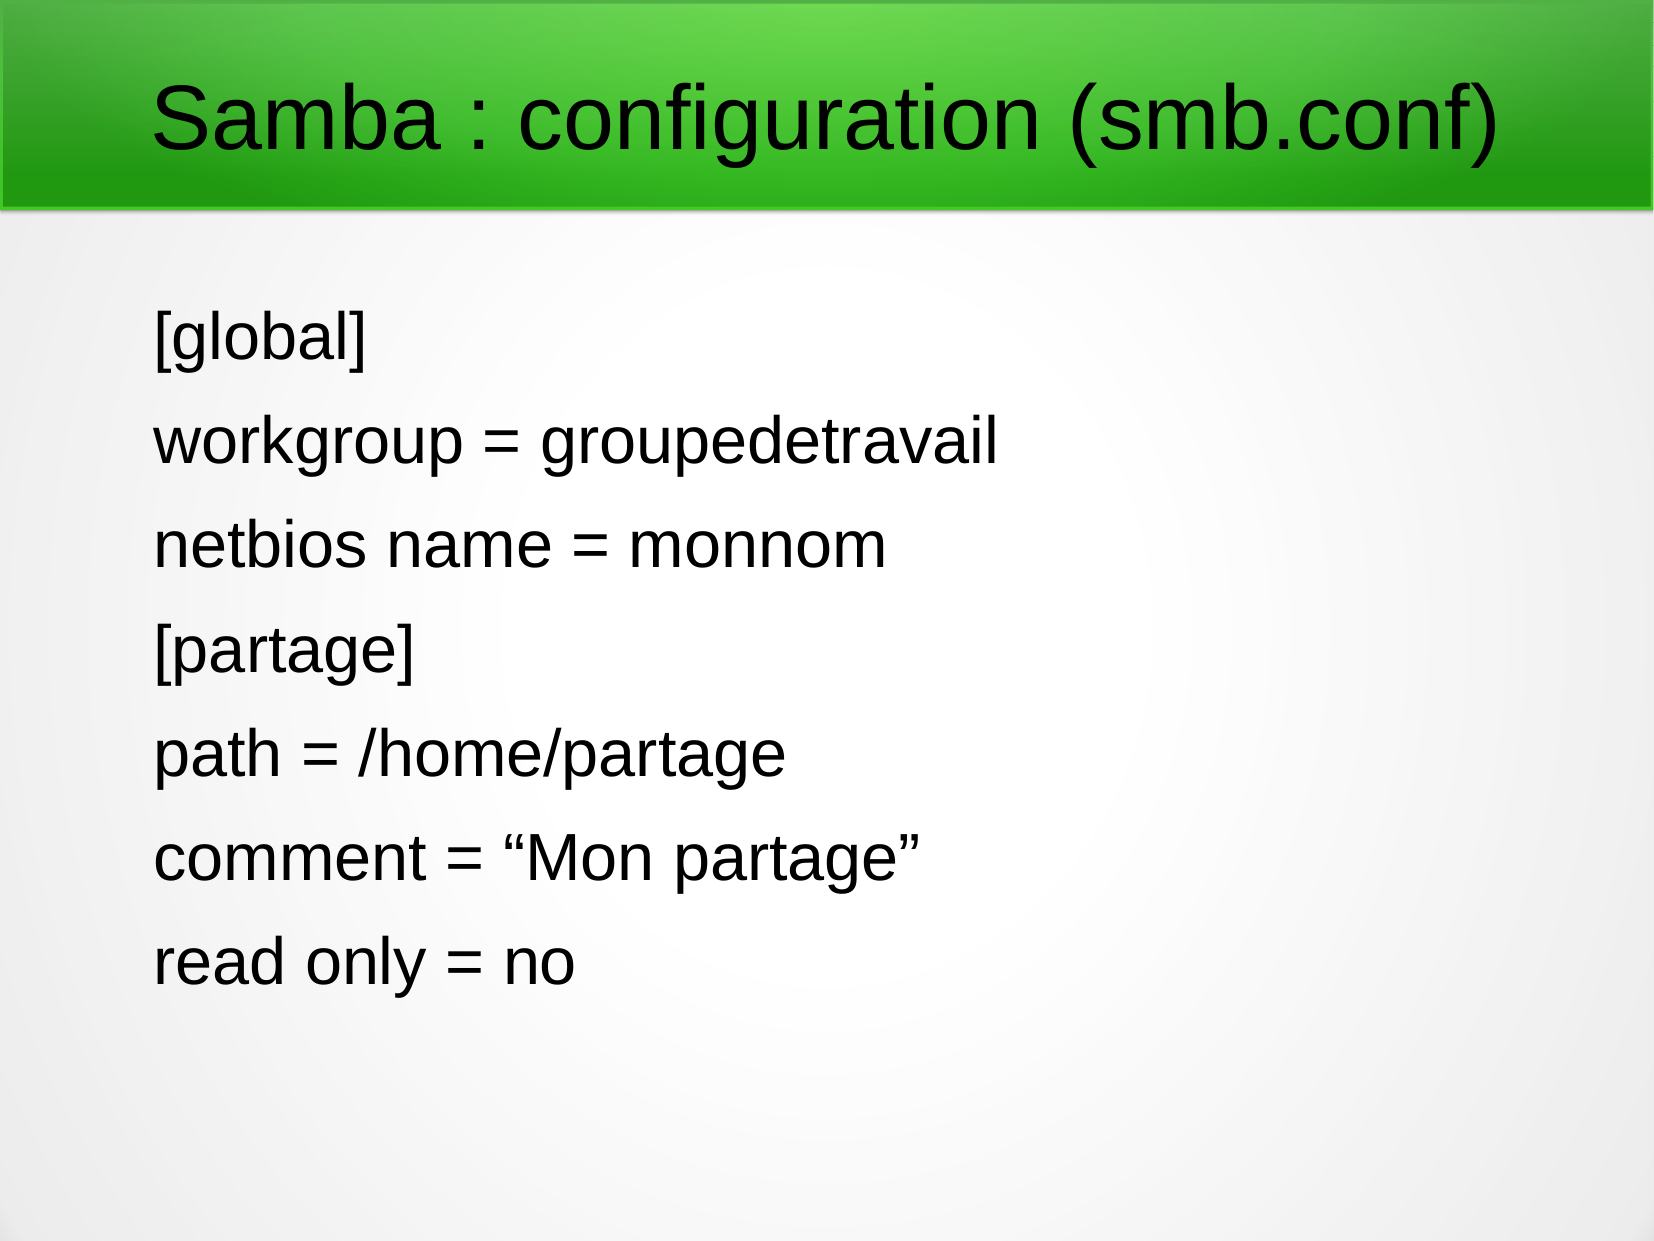

# Samba : configuration (smb.conf)
[global]
workgroup = groupedetravail
netbios name = monnom
[partage]
path = /home/partage
comment = “Mon partage”
read only = no